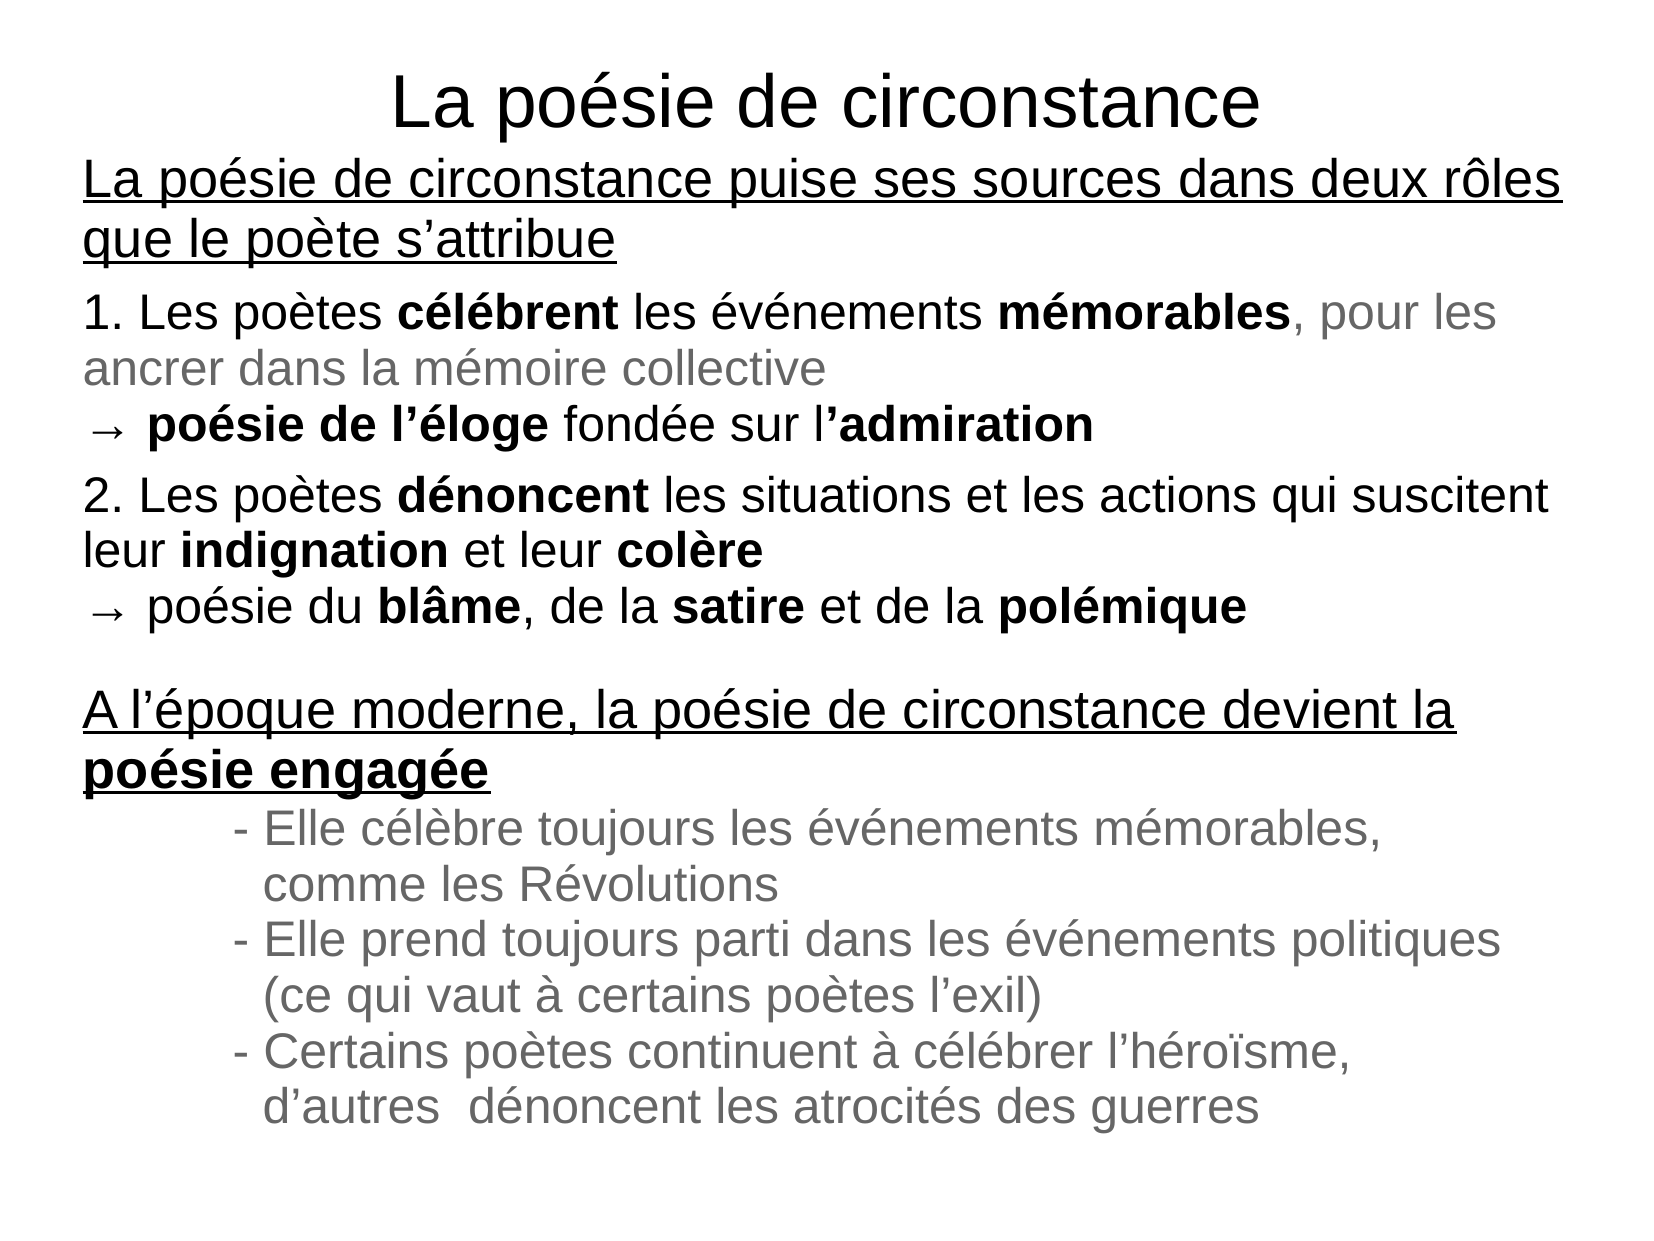

# La poésie de circonstance
La poésie de circonstance puise ses sources dans deux rôles que le poète s’attribue
1. Les poètes célébrent les événements mémorables, pour les ancrer dans la mémoire collective
→ poésie de l’éloge fondée sur l’admiration
2. Les poètes dénoncent les situations et les actions qui suscitent leur indignation et leur colère
→ poésie du blâme, de la satire et de la polémique
A l’époque moderne, la poésie de circonstance devient la poésie engagée
- Elle célèbre toujours les événements mémorables,
comme les Révolutions
- Elle prend toujours parti dans les événements politiques
(ce qui vaut à certains poètes l’exil)
- Certains poètes continuent à célébrer l’héroïsme,
d’autres dénoncent les atrocités des guerres